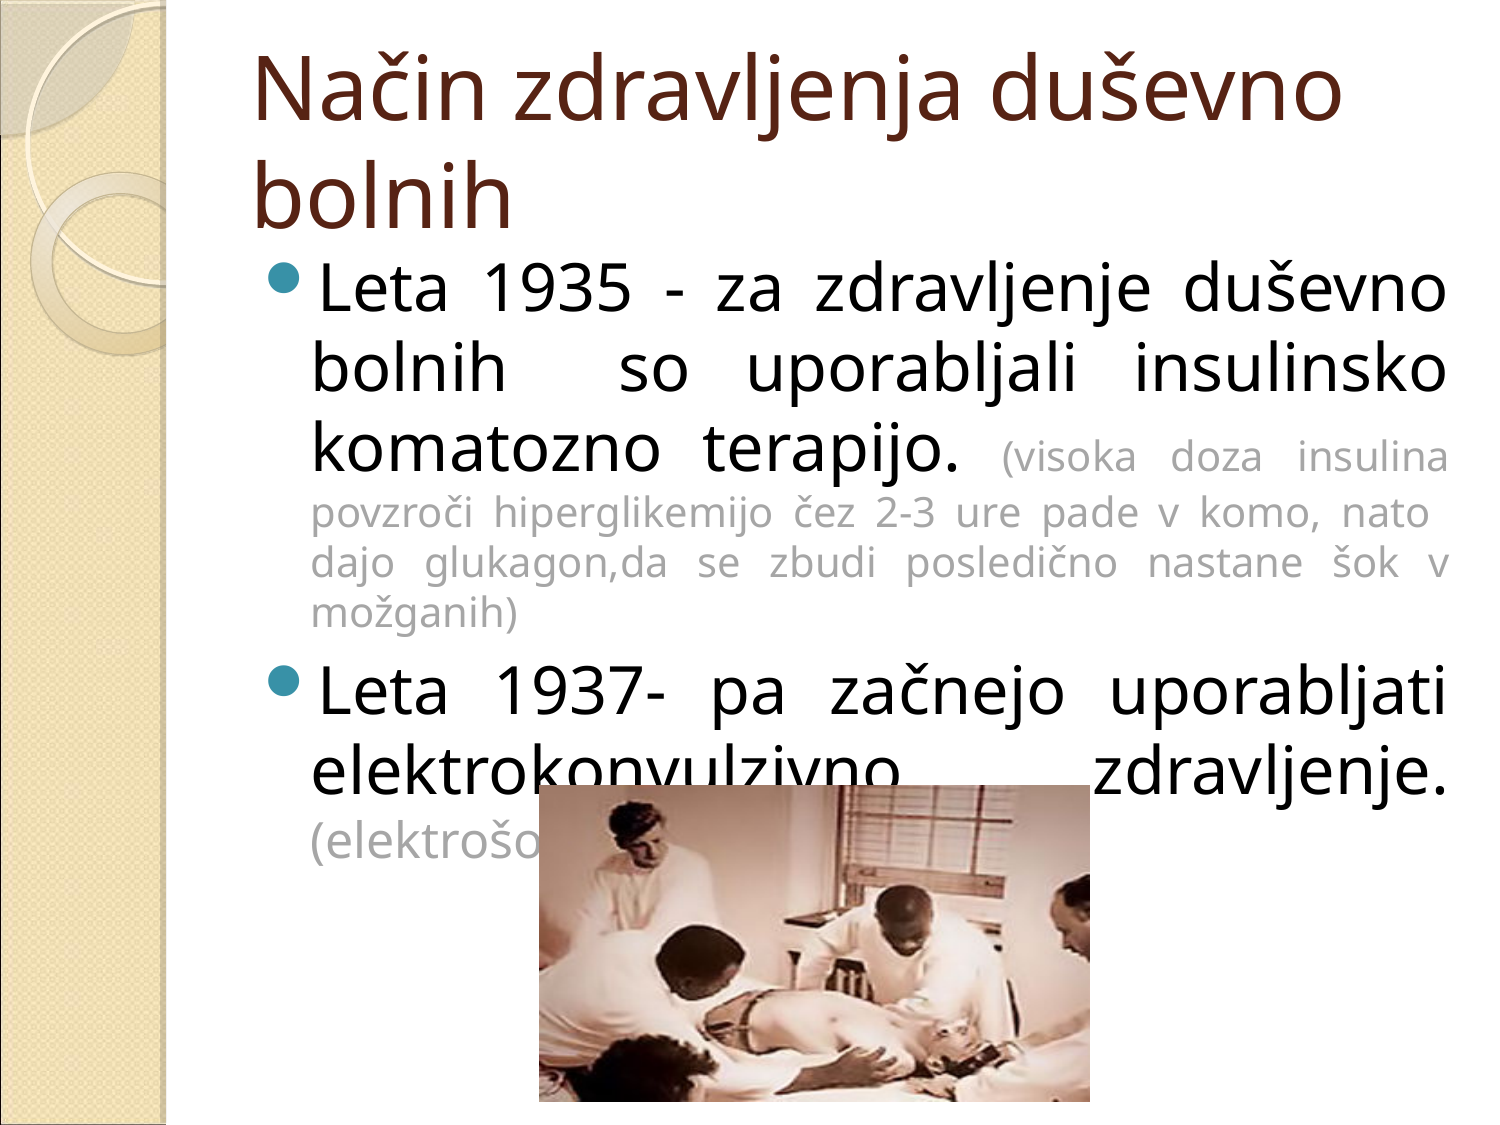

# Način zdravljenja duševno bolnih
Leta 1935 - za zdravljenje duševno bolnih so uporabljali insulinsko komatozno terapijo. (visoka doza insulina povzroči hiperglikemijo čez 2-3 ure pade v komo, nato dajo glukagon,da se zbudi posledično nastane šok v možganih)
Leta 1937- pa začnejo uporabljati elektrokonvulzivno zdravljenje. (elektrošok)